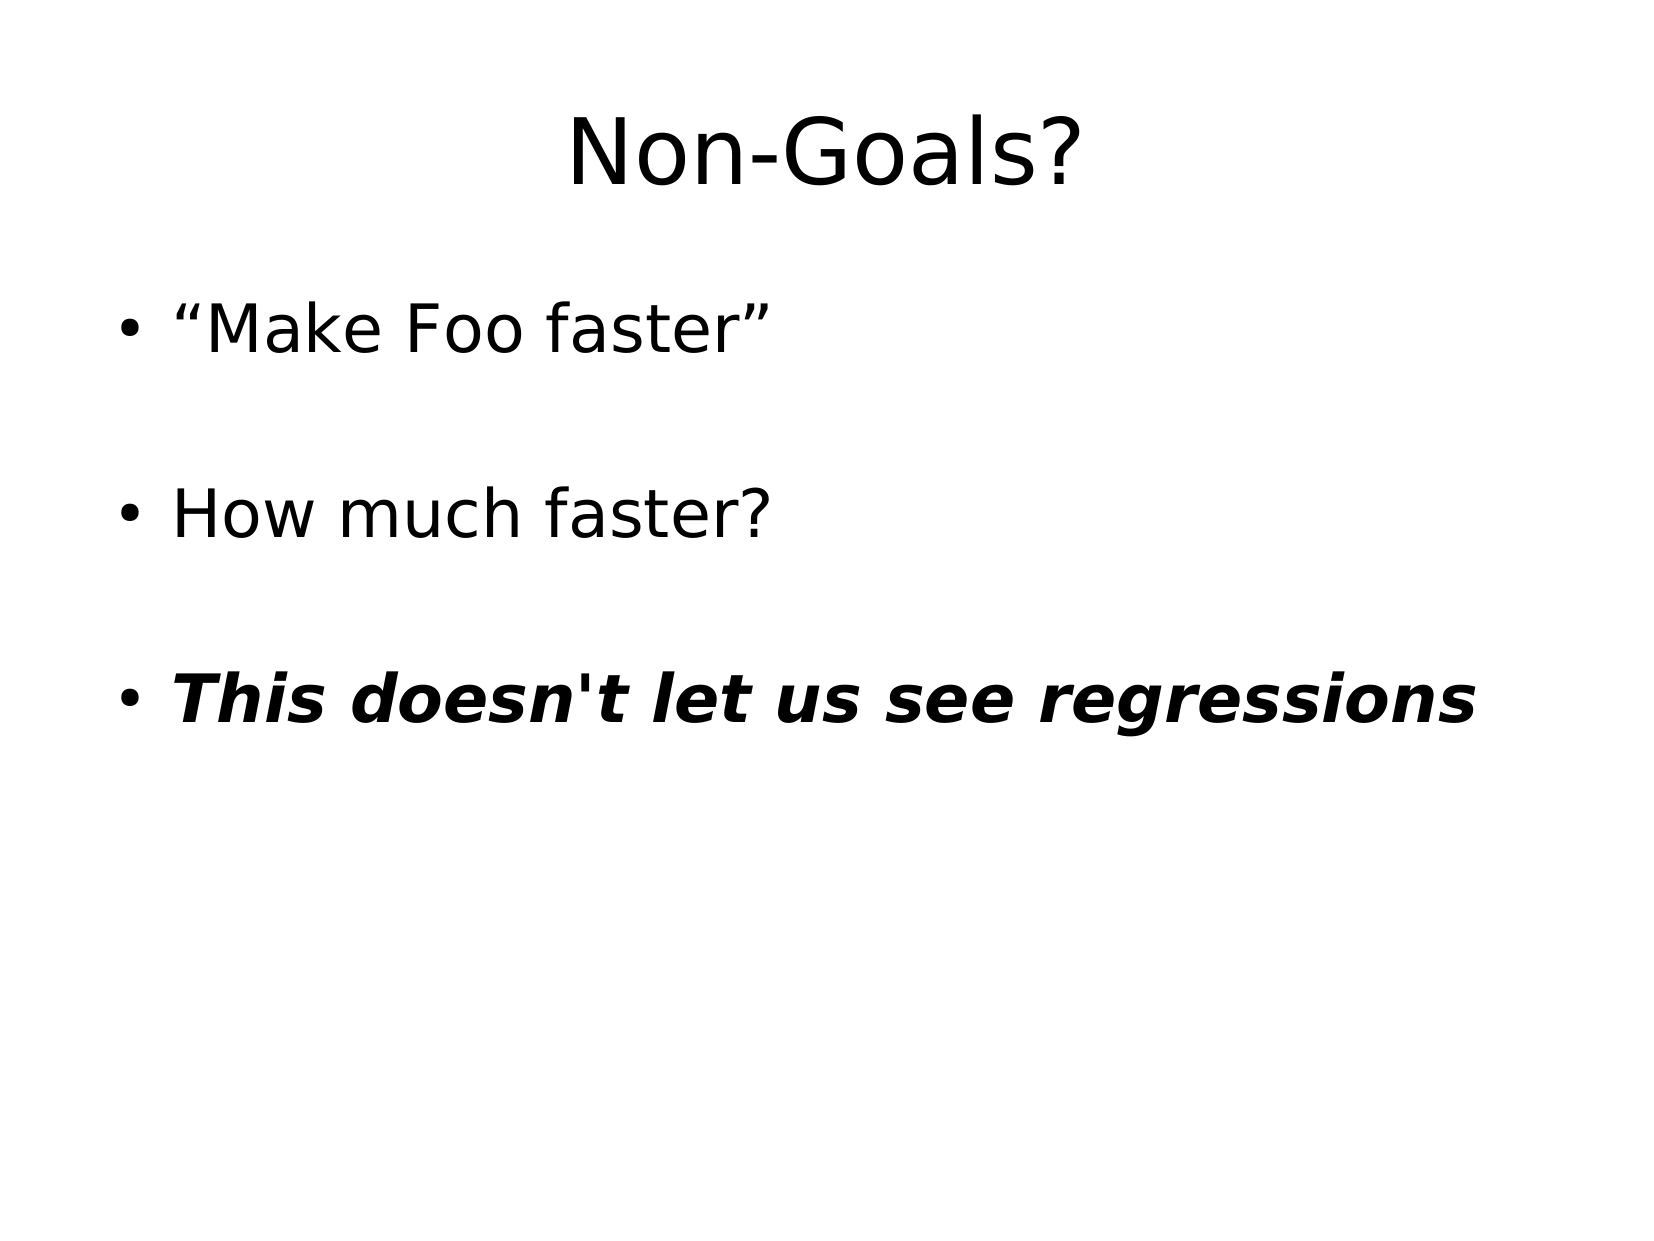

# Non-Goals?
“Make Foo faster”
How much faster?
This doesn't let us see regressions